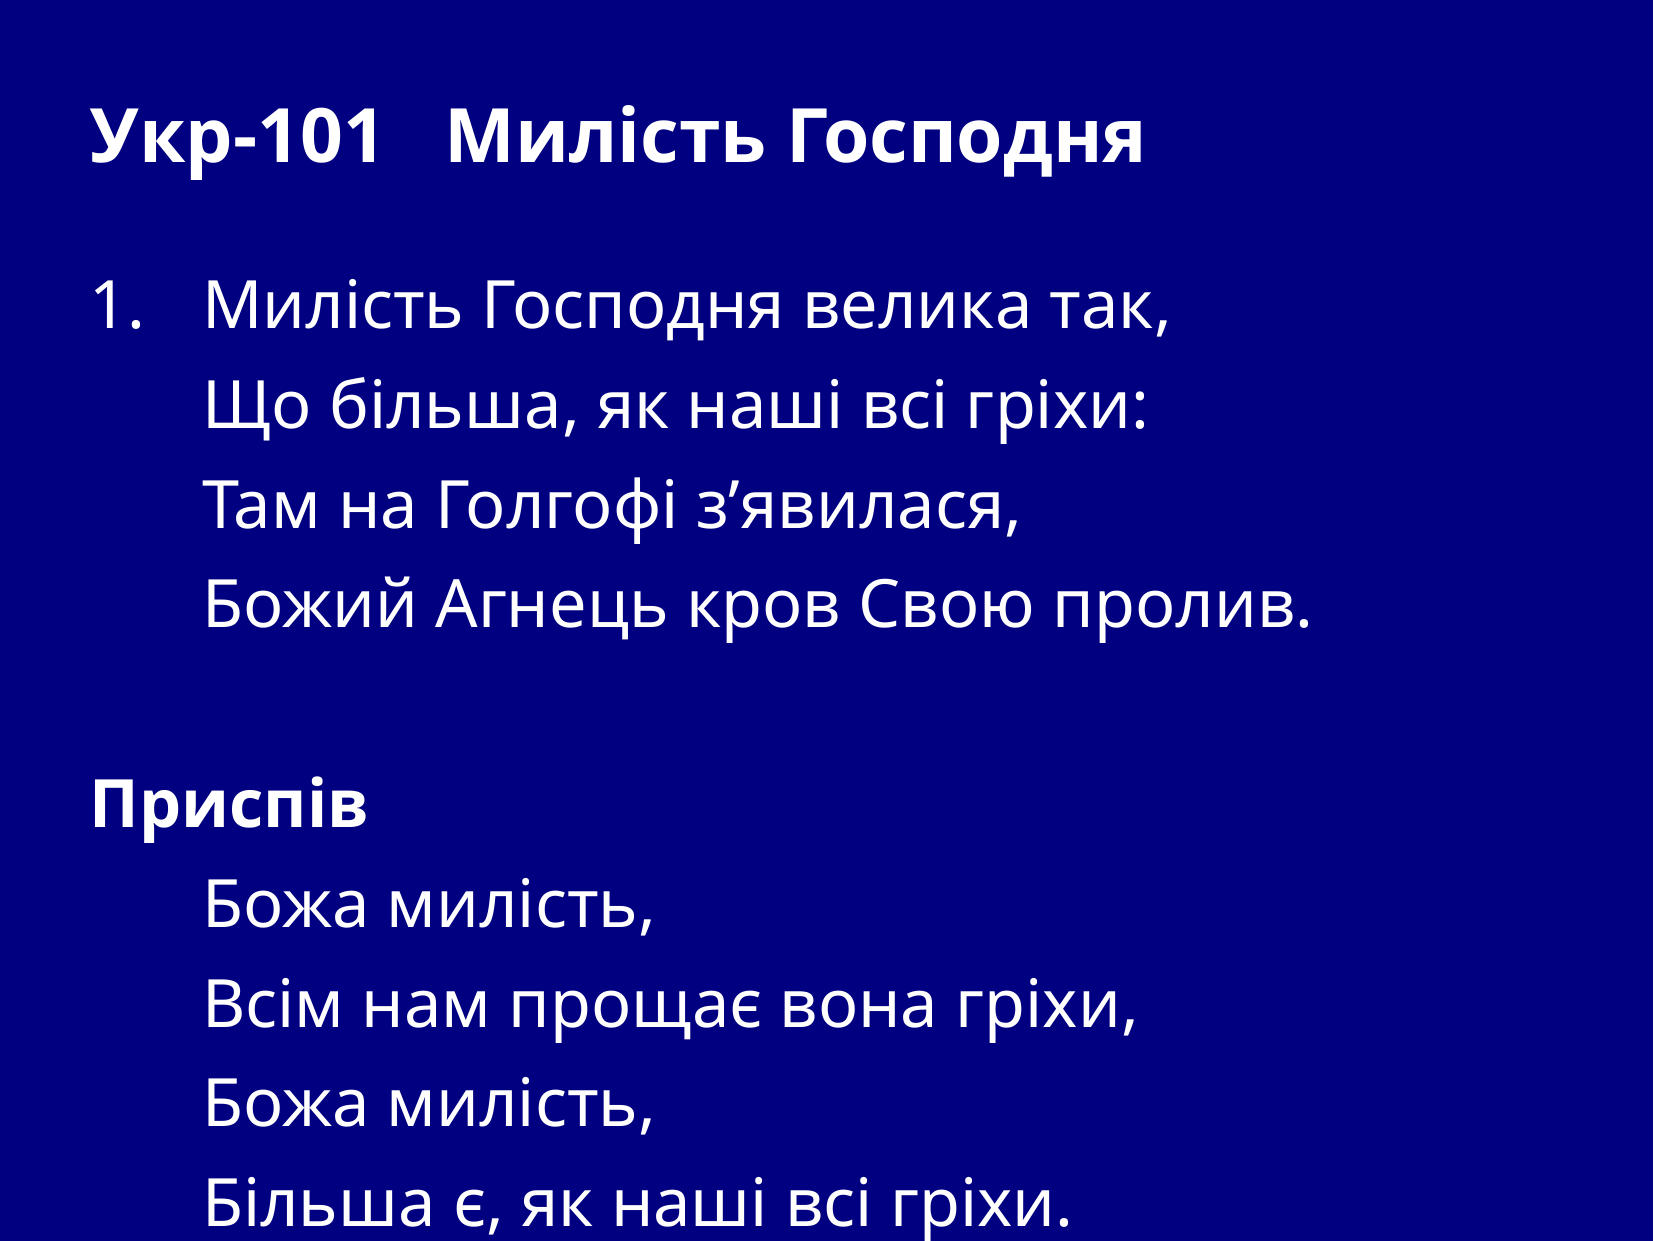

Укр-101 Милість Господня
1.	Милість Господня велика так,
	Що більша, як наші всі гріхи:
	Там на Голгофі з’явилася,
	Божий Агнець кров Свою пролив.
Приспів
	Божа милість,
	Всім нам прощає вона гріхи,
	Божа милість,
	Більша є, як наші всі гріхи.